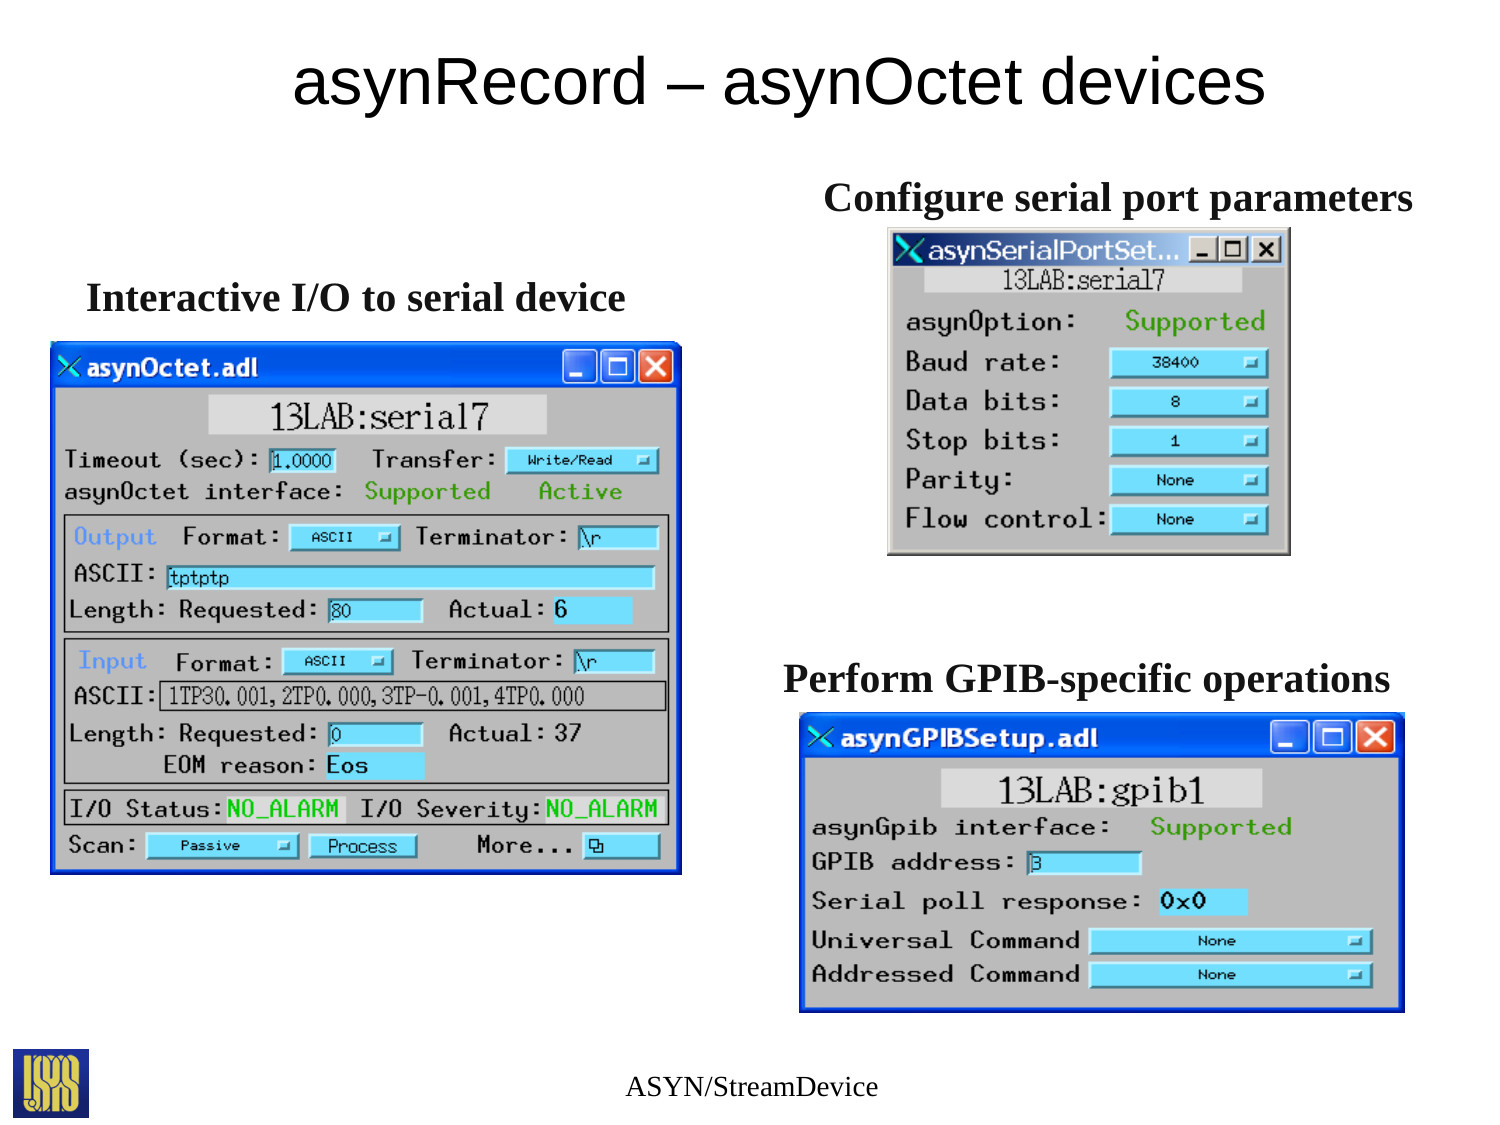

# asynRecord – asynOctet devices
Configure serial port parameters
Interactive I/O to serial device
Perform GPIB-specific operations